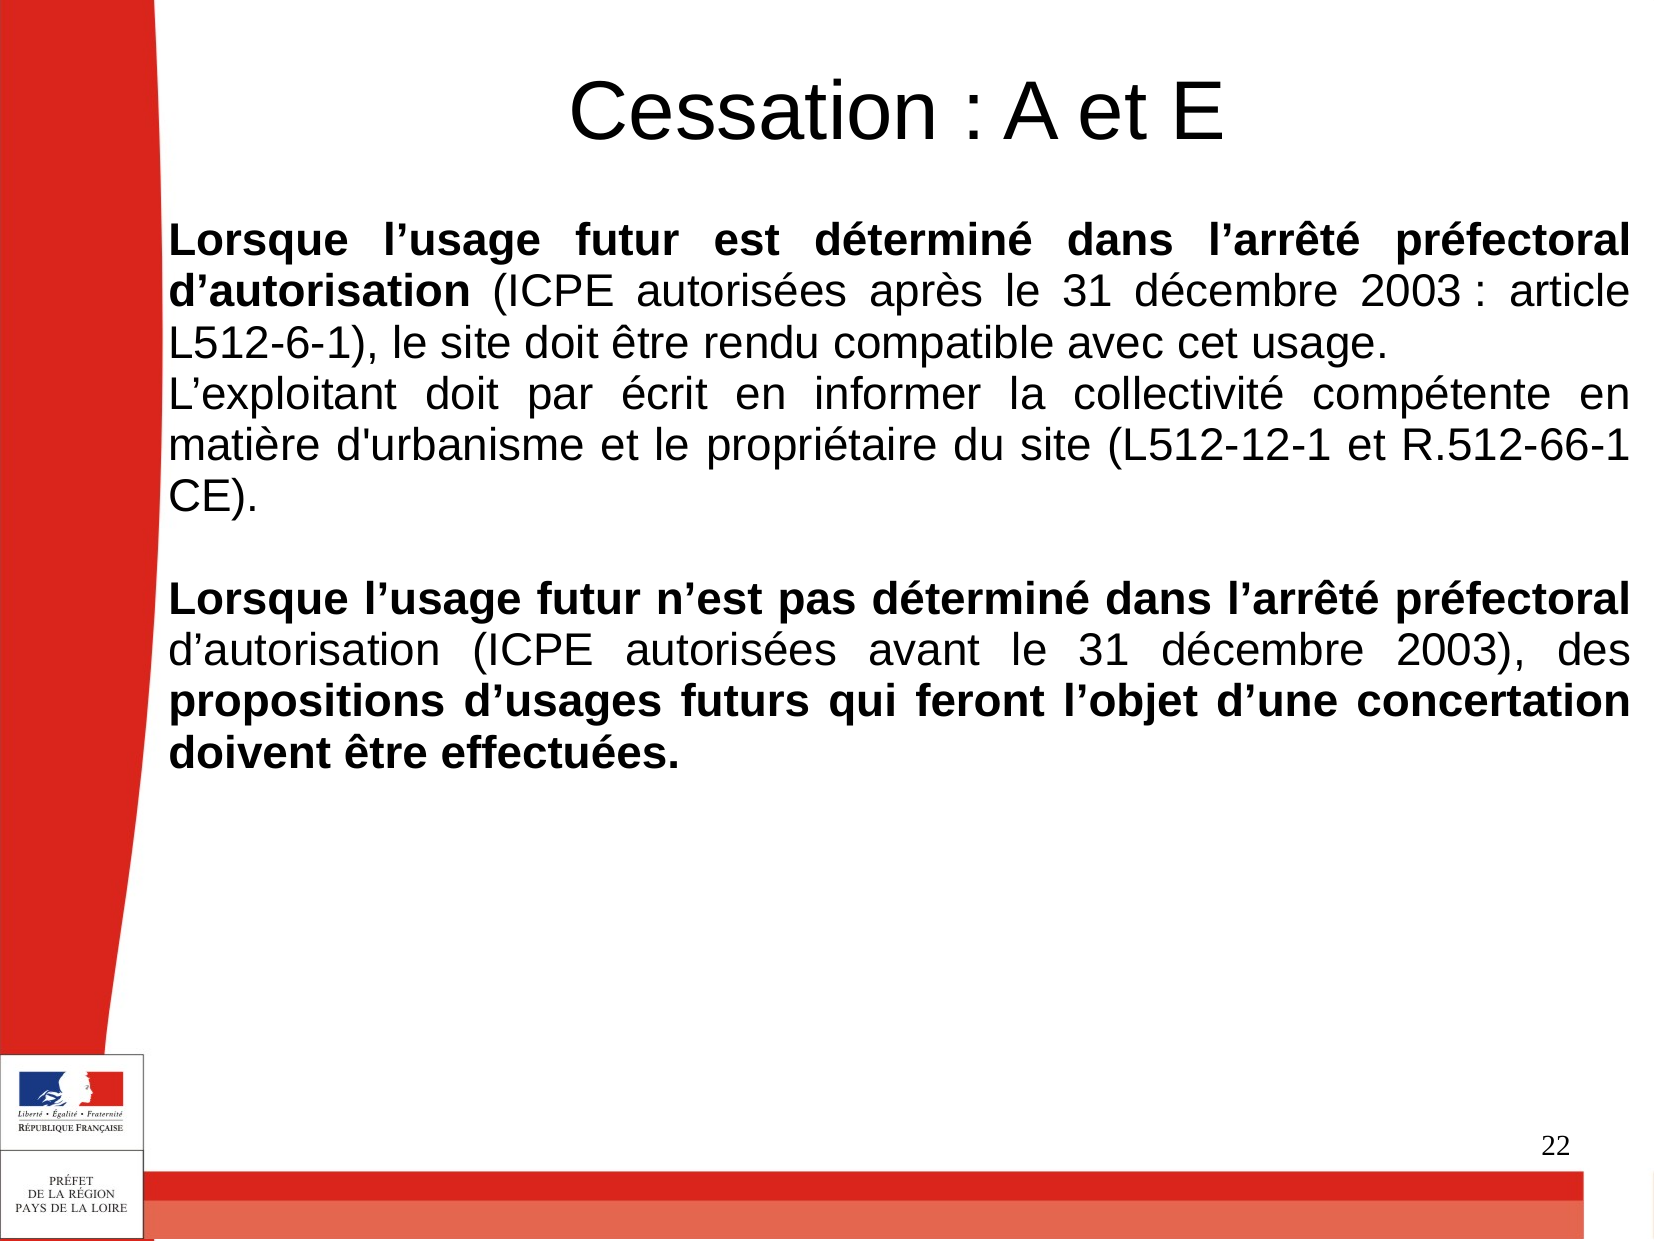

# Cessation : A et E
Lorsque l’usage futur est déterminé dans l’arrêté préfectoral d’autorisation (ICPE autorisées après le 31 décembre 2003 : article L512-6-1), le site doit être rendu compatible avec cet usage.
L’exploitant doit par écrit en informer la collectivité compétente en matière d'urbanisme et le propriétaire du site (L512-12-1 et R.512-66-1 CE).
Lorsque l’usage futur n’est pas déterminé dans l’arrêté préfectoral d’autorisation (ICPE autorisées avant le 31 décembre 2003), des propositions d’usages futurs qui feront l’objet d’une concertation doivent être effectuées.
22